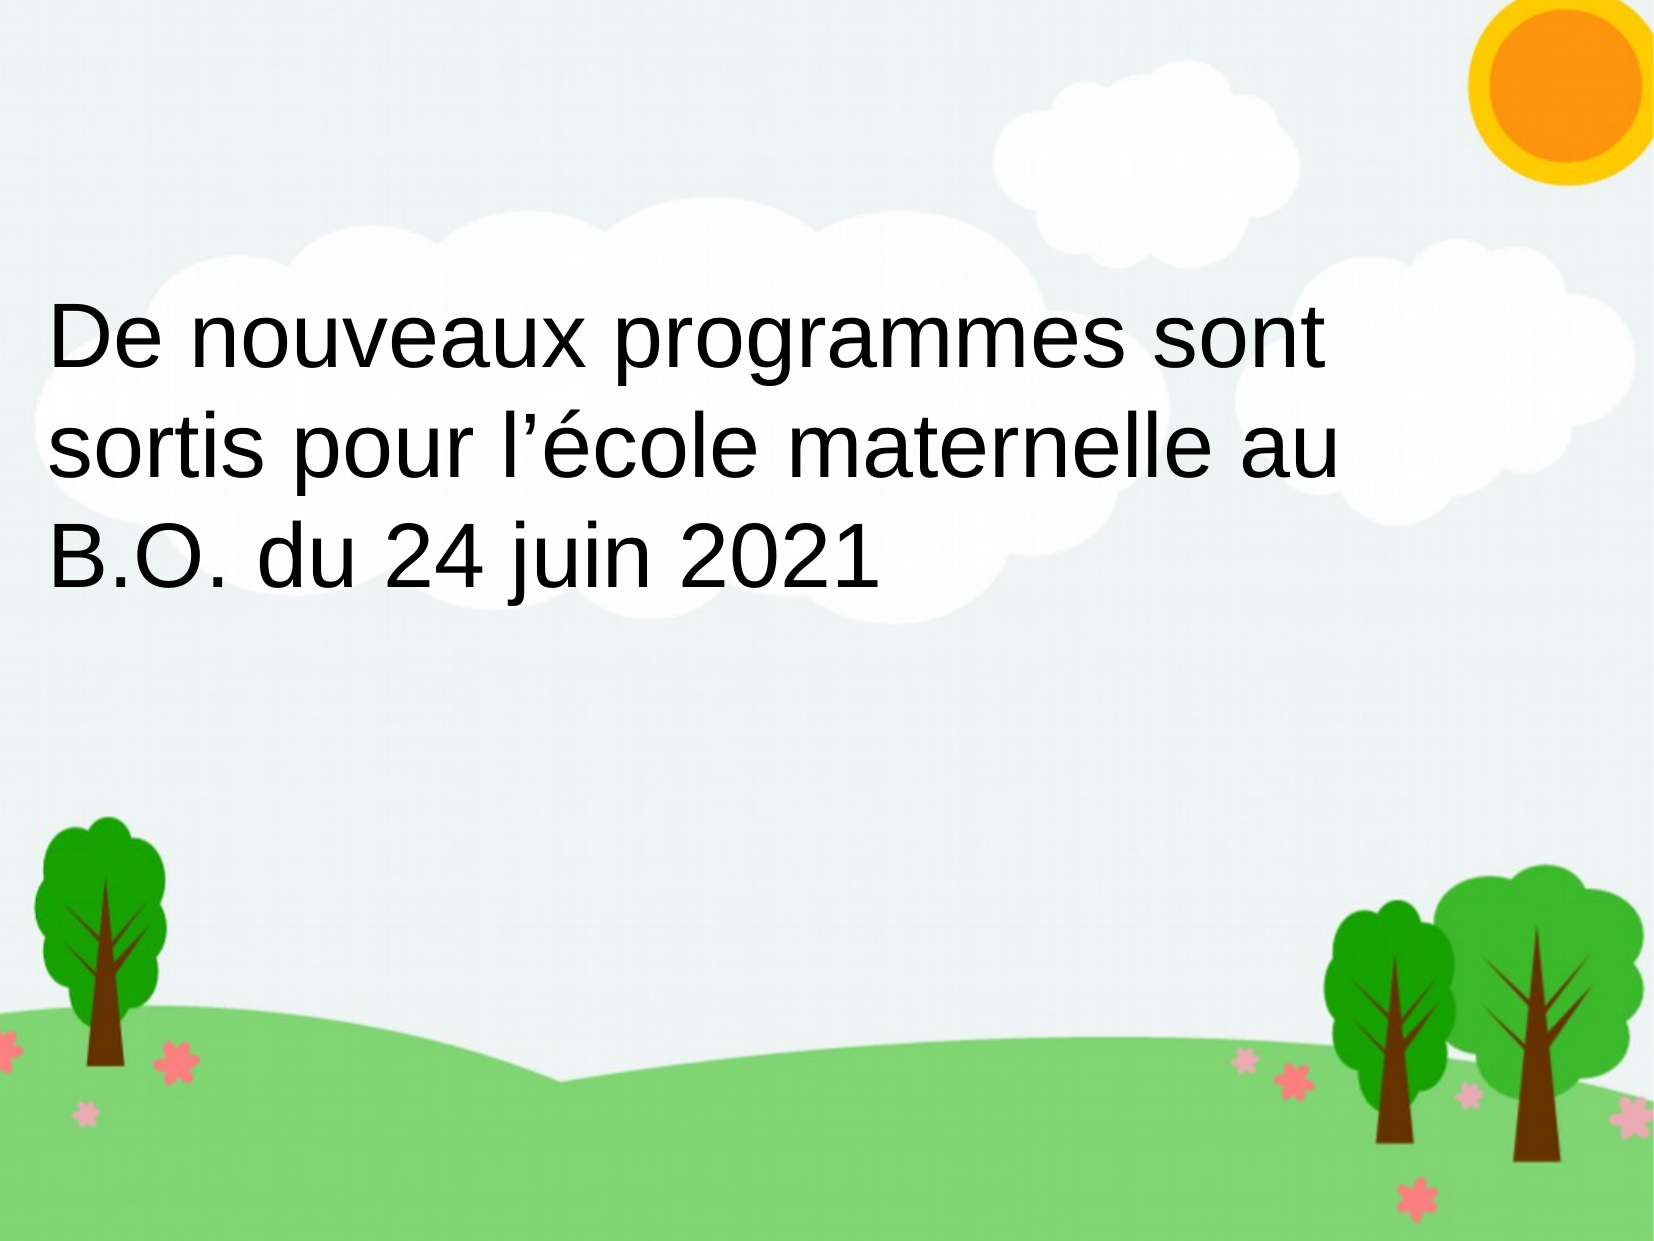

# De nouveaux programmes sont sortis pour l’école maternelle au B.O. du 24 juin 2021